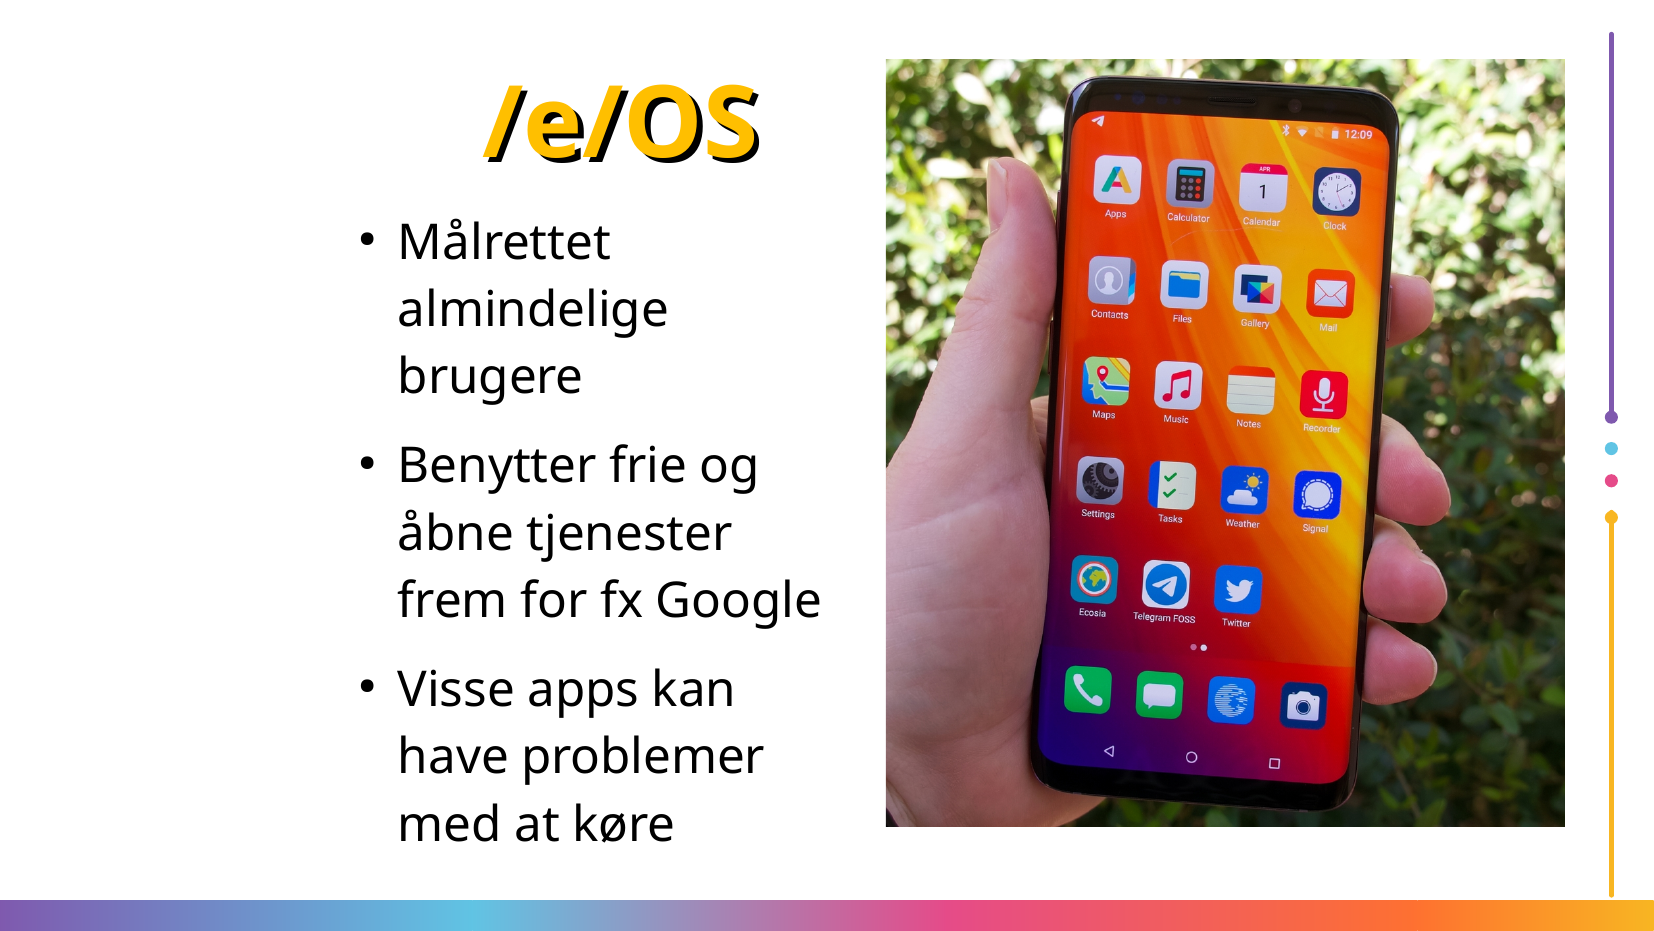

# /e/OS
Målrettet almindelige brugere
Benytter frie og åbne tjenester frem for fx Google
Visse apps kan have problemer med at køre